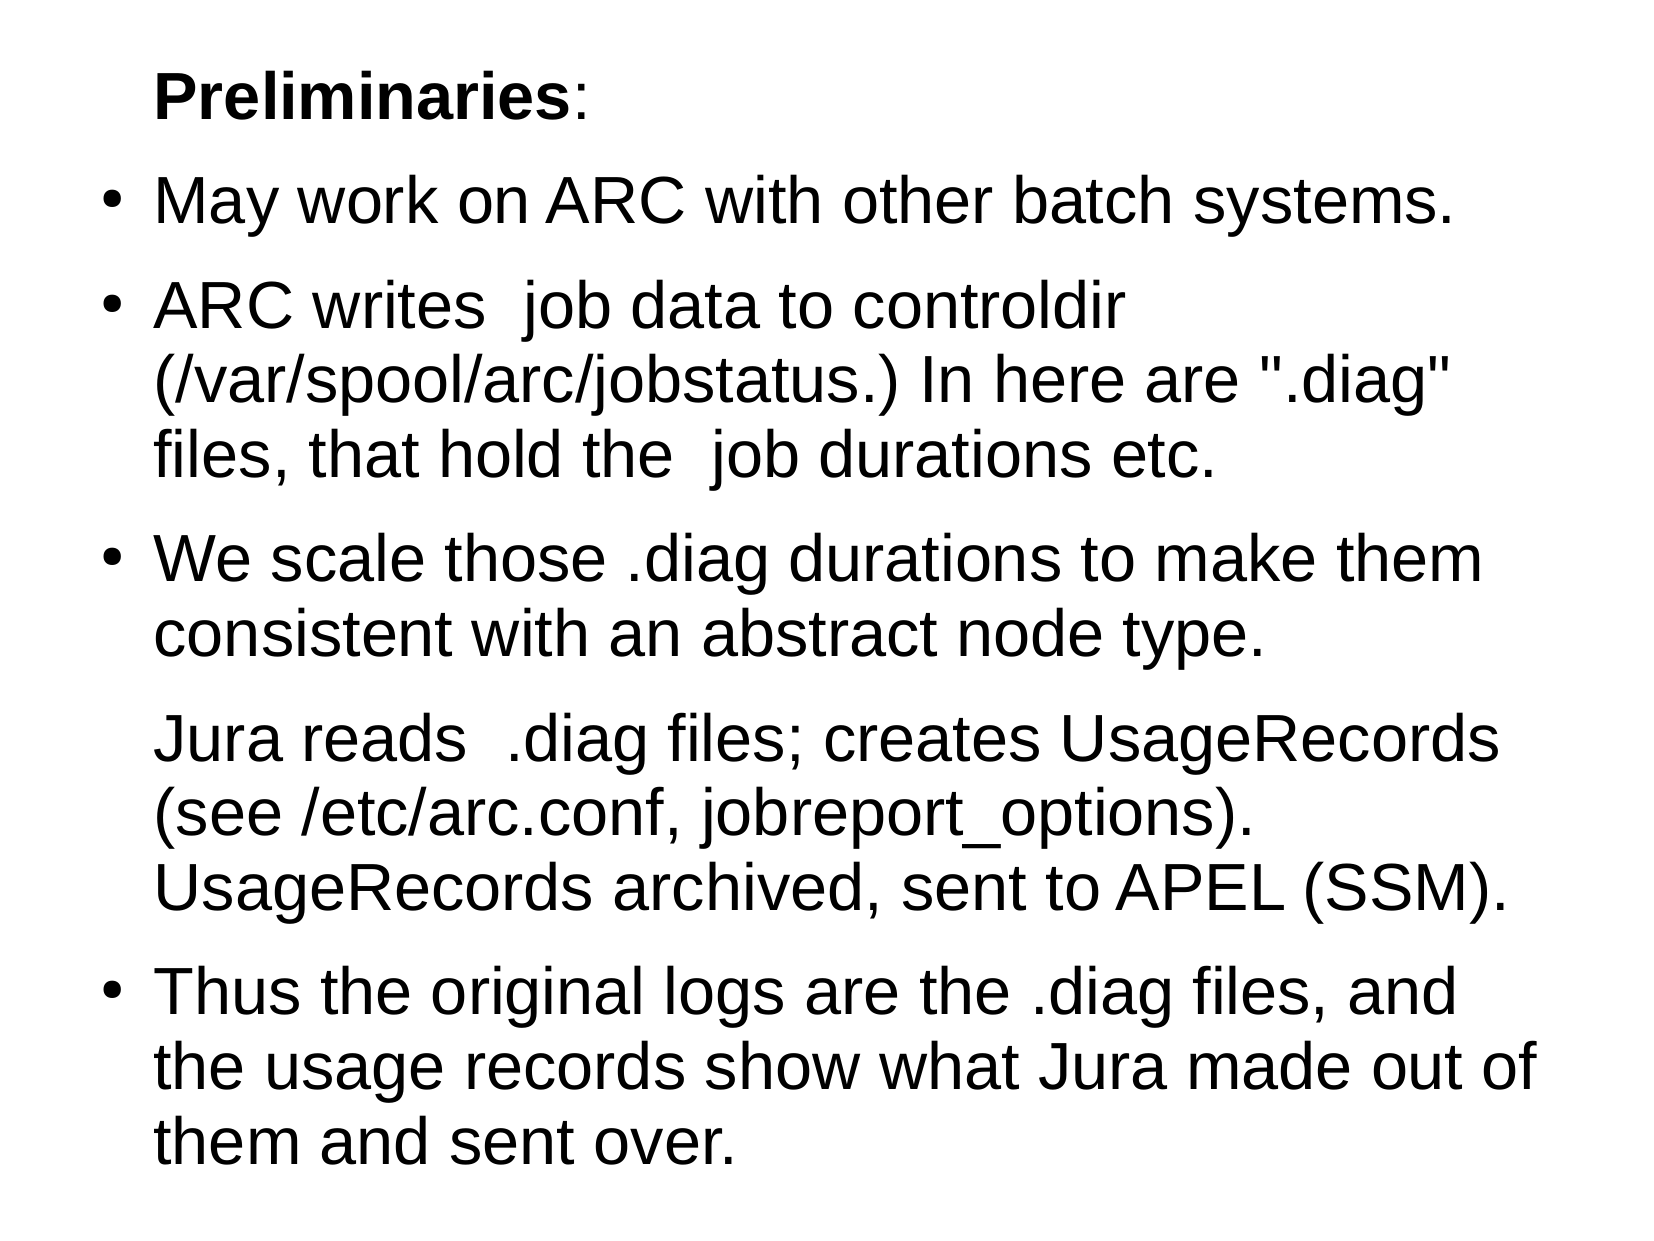

# Preliminaries:
May work on ARC with other batch systems.
ARC writes job data to controldir (/var/spool/arc/jobstatus.) In here are ".diag" files, that hold the job durations etc.
We scale those .diag durations to make them consistent with an abstract node type.
Jura reads .diag files; creates UsageRecords (see /etc/arc.conf, jobreport_options). UsageRecords archived, sent to APEL (SSM).
Thus the original logs are the .diag files, and the usage records show what Jura made out of them and sent over.